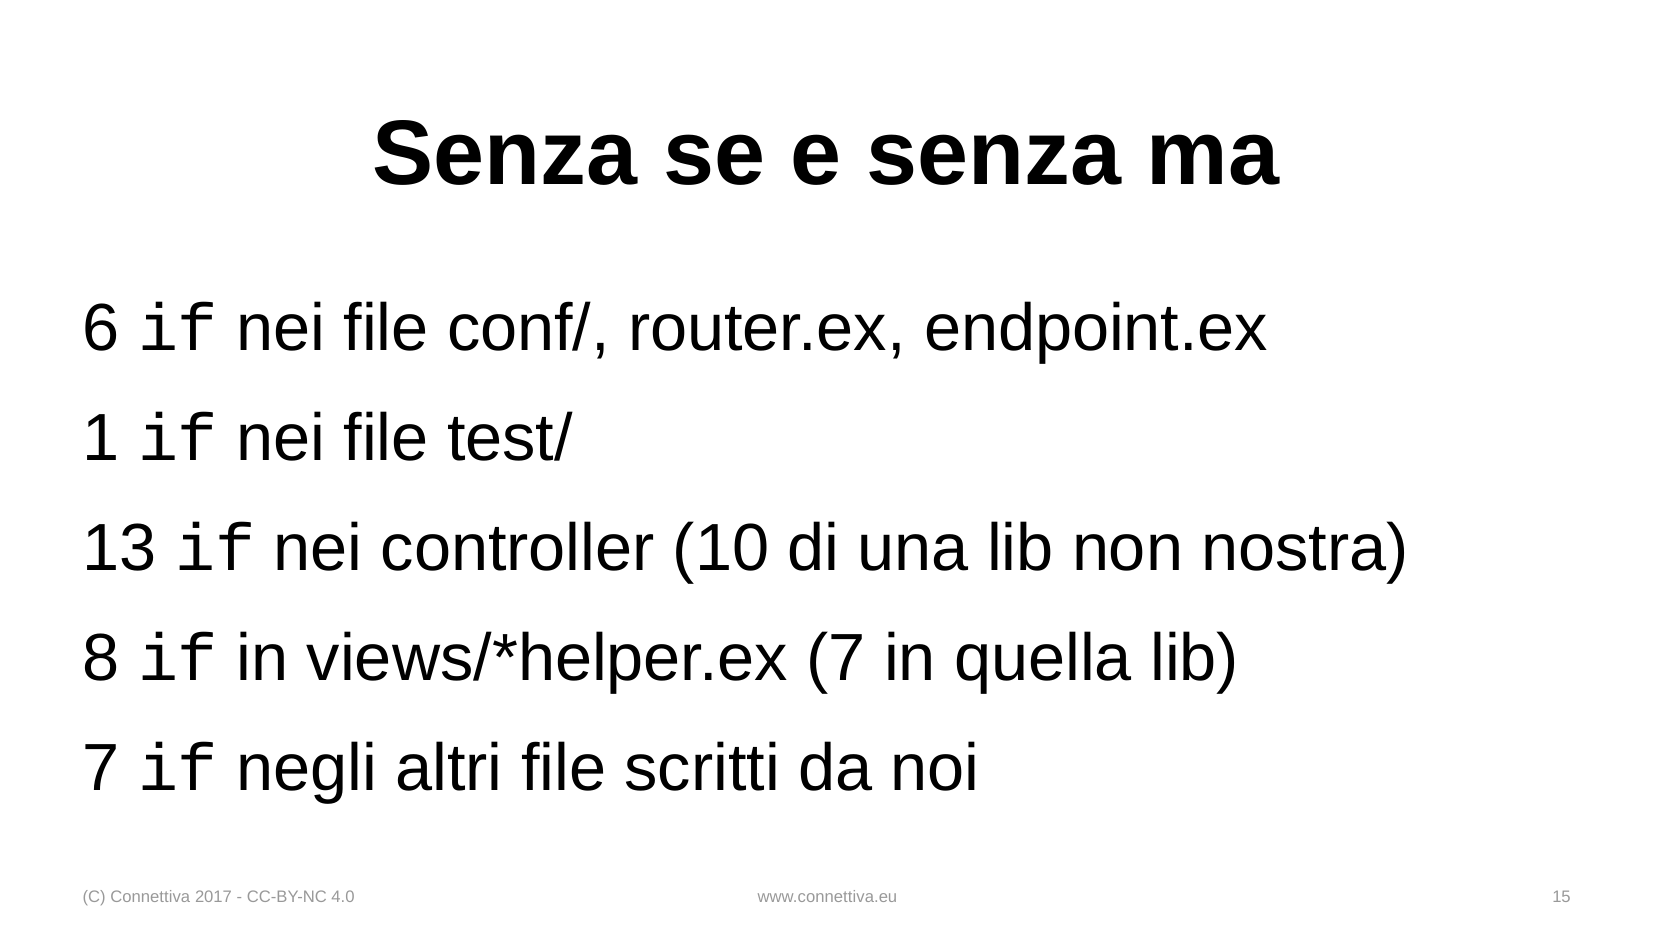

# Senza se e senza ma
6 if nei file conf/, router.ex, endpoint.ex
1 if nei file test/
13 if nei controller (10 di una lib non nostra)
8 if in views/*helper.ex (7 in quella lib)
7 if negli altri file scritti da noi
(C) Connettiva 2017 - CC-BY-NC 4.0
www.connettiva.eu
15